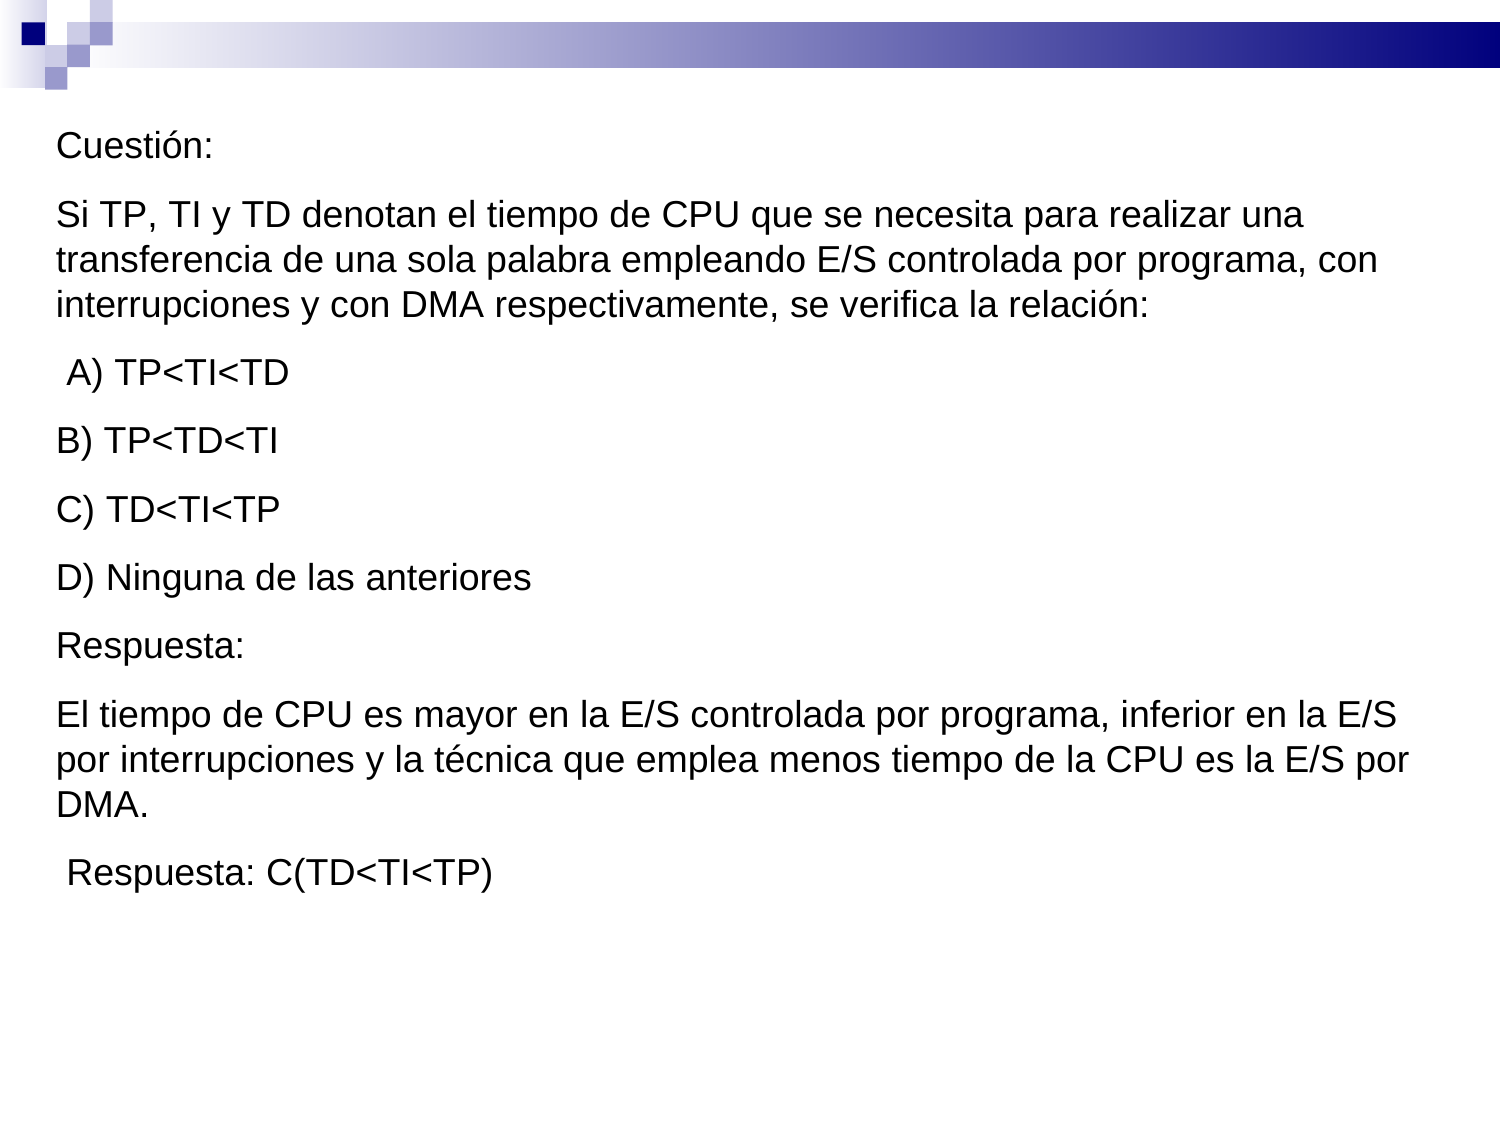

Cuestión:
Si TP, TI y TD denotan el tiempo de CPU que se necesita para realizar una transferencia de una sola palabra empleando E/S controlada por programa, con interrupciones y con DMA respectivamente, se verifica la relación:
 A) TP<TI<TD
B) TP<TD<TI
C) TD<TI<TP
D) Ninguna de las anteriores
Respuesta:
El tiempo de CPU es mayor en la E/S controlada por programa, inferior en la E/S por interrupciones y la técnica que emplea menos tiempo de la CPU es la E/S por DMA.
 Respuesta: C(TD<TI<TP)